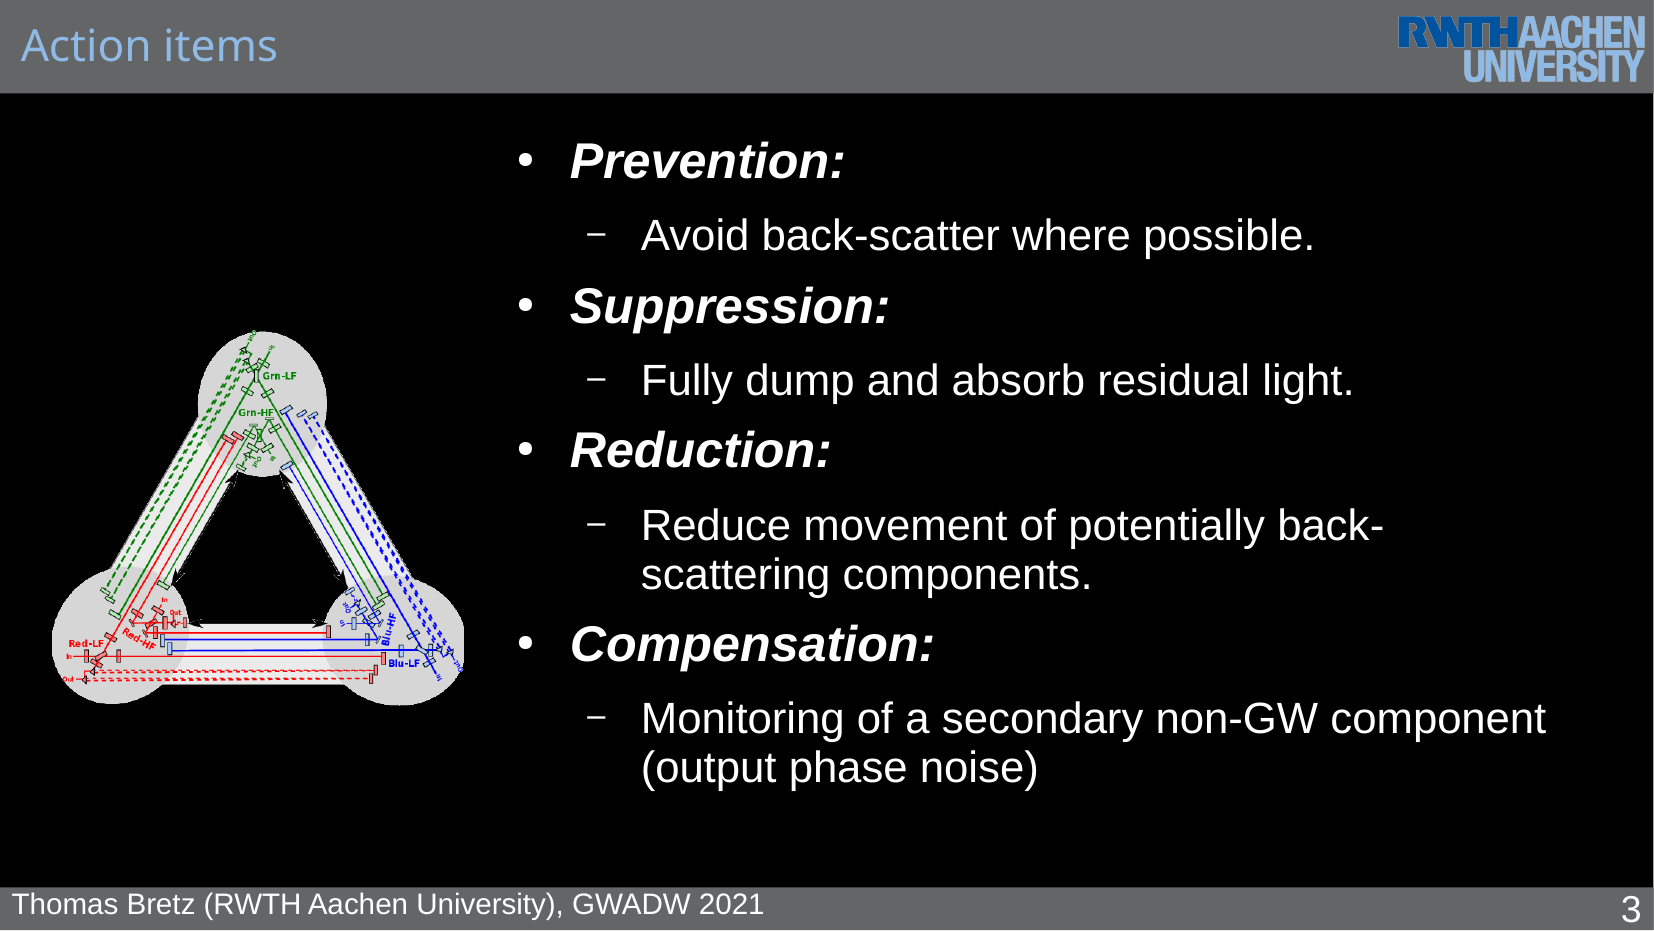

# Action items
Prevention:
Avoid back-scatter where possible.
Suppression:
Fully dump and absorb residual light.
Reduction:
Reduce movement of potentially back-scattering components.
Compensation:
Monitoring of a secondary non-GW component (output phase noise)
Thomas Bretz (RWTH Aachen University), GWADW 2021
3